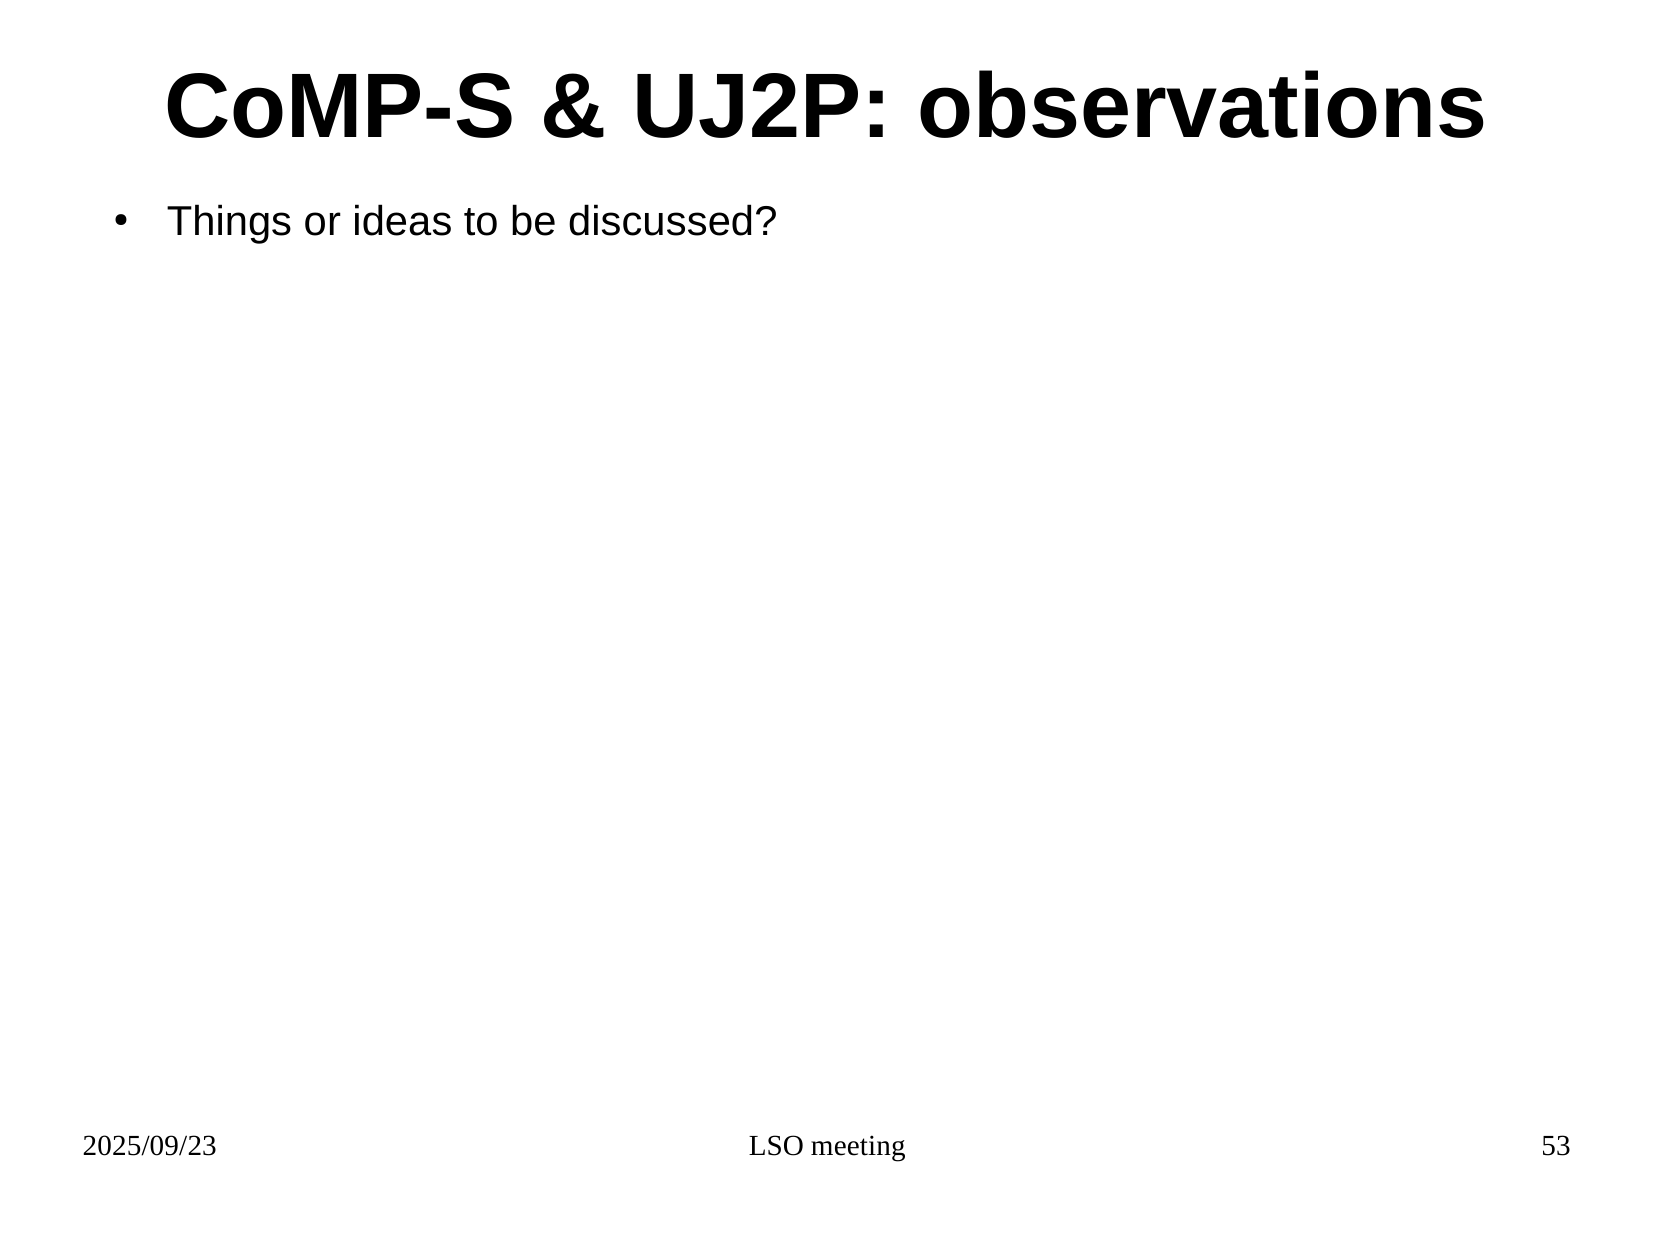

# CoMP-S & UJ2P: observations
Things or ideas to be discussed?
2025/09/23
LSO meeting
53